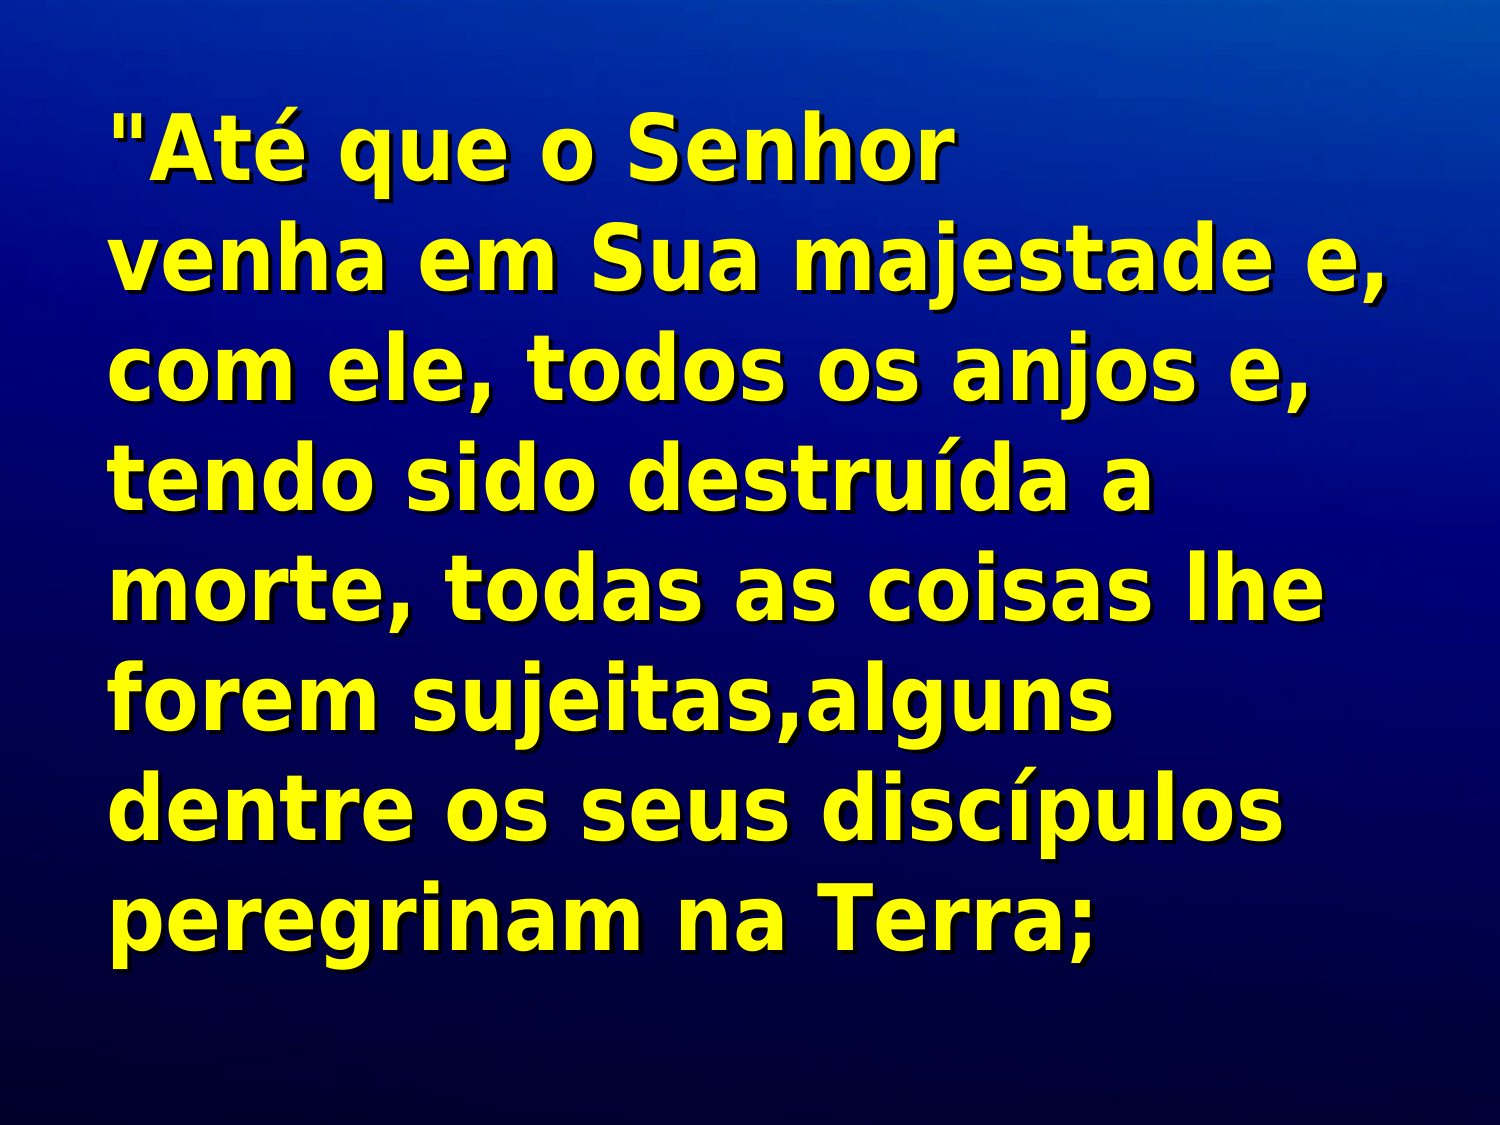

"Até que o Senhor
venha em Sua majestade e, com ele, todos os anjos e, tendo sido destruída a morte, todas as coisas lhe forem sujeitas,alguns dentre os seus discípulos peregrinam na Terra;